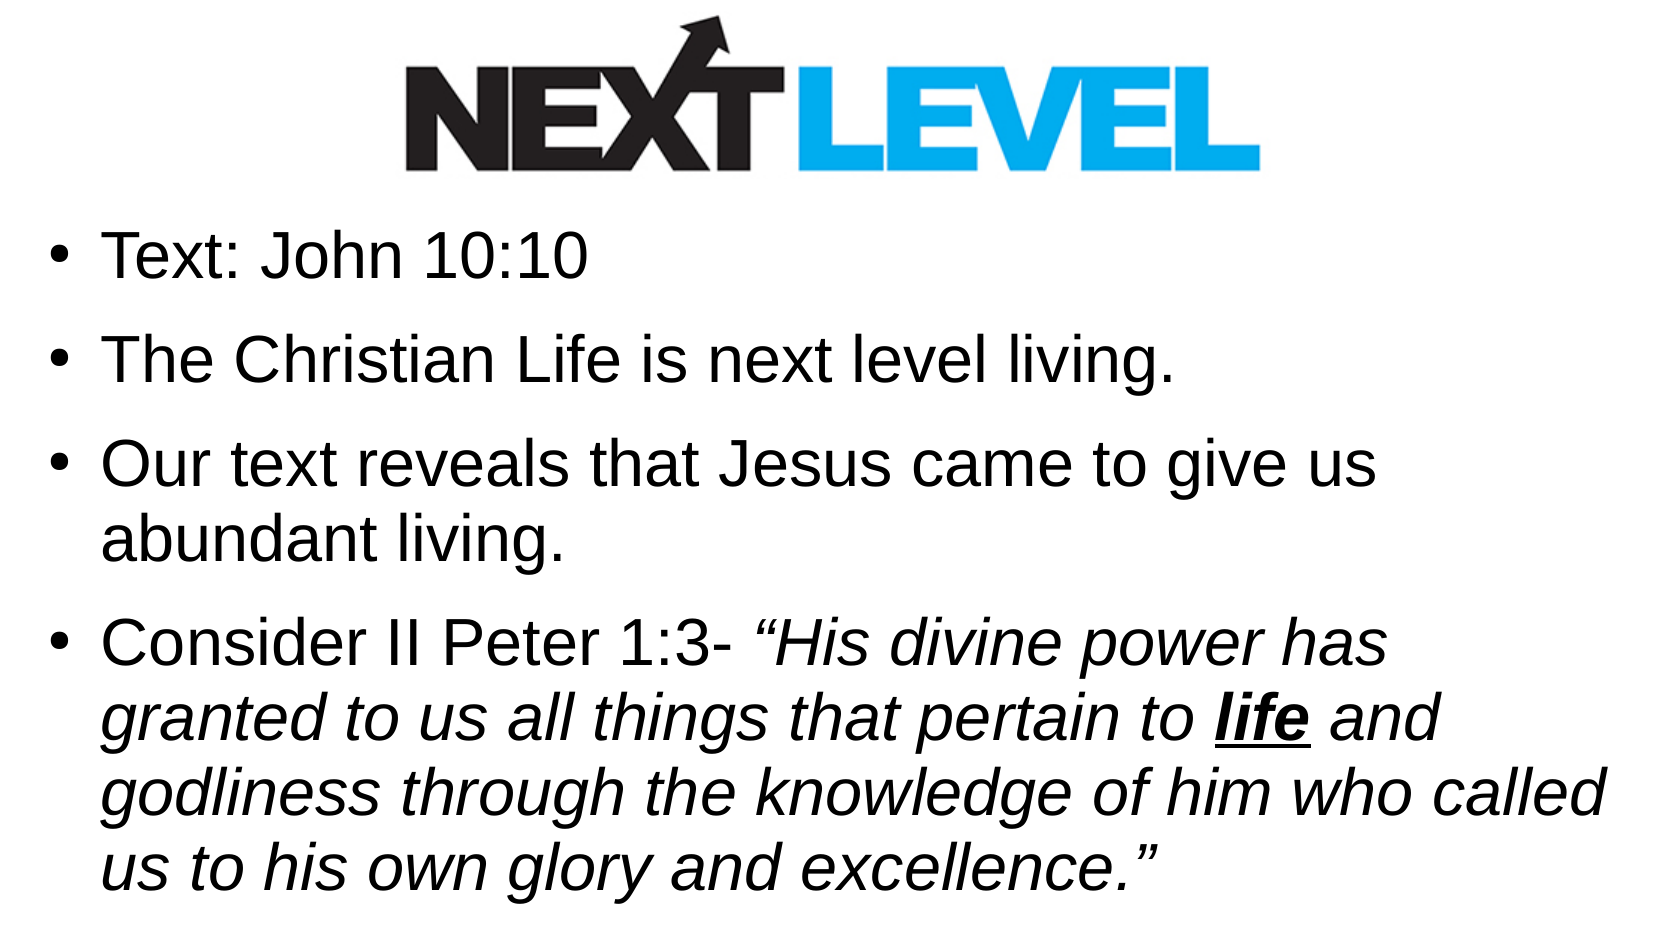

#
Text: John 10:10
The Christian Life is next level living.
Our text reveals that Jesus came to give us abundant living.
Consider II Peter 1:3- “His divine power has granted to us all things that pertain to life and godliness through the knowledge of him who called us to his own glory and excellence.”